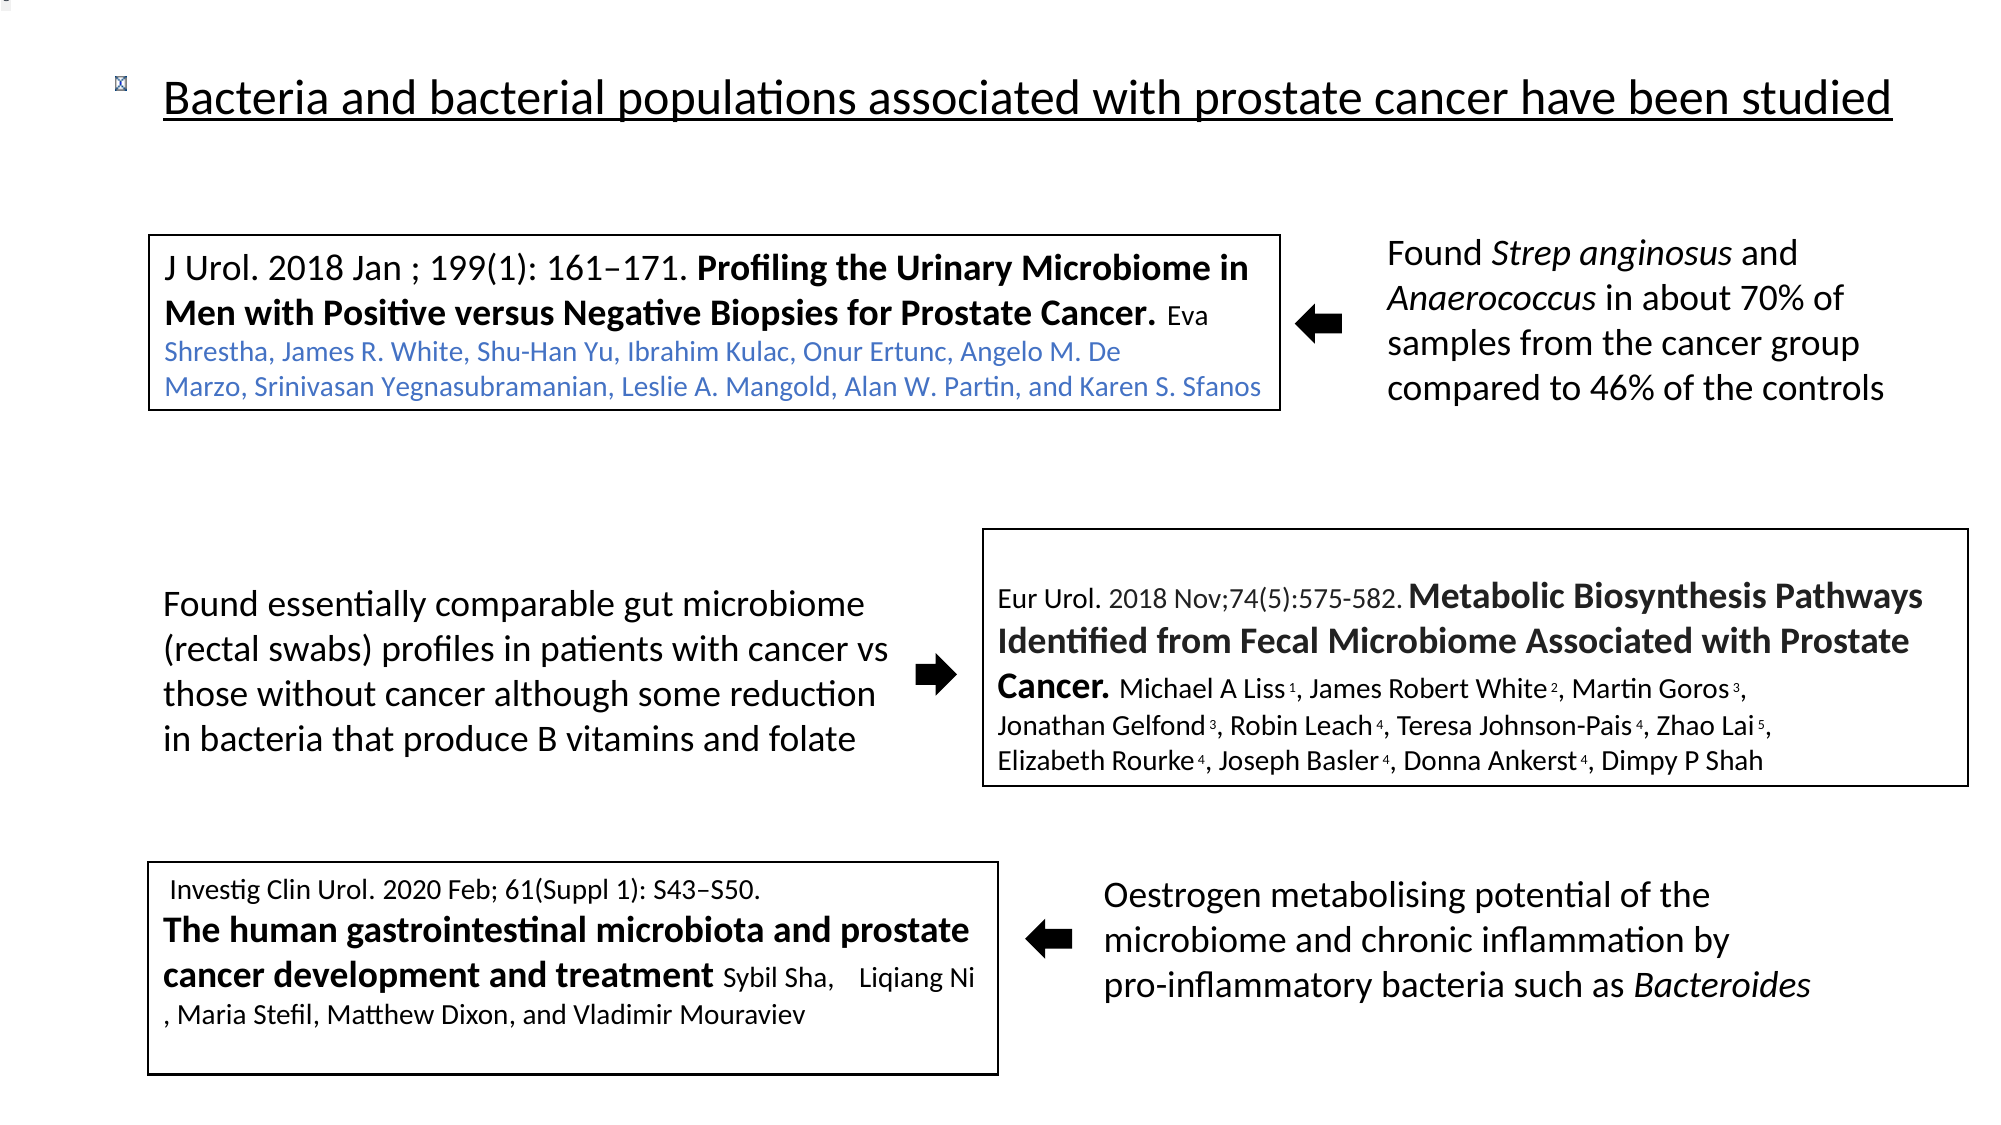

3
Bacteria and bacterial populations associated with prostate cancer have been studied
Found Strep anginosus and Anaerococcus in about 70% of samples from the cancer group compared to 46% of the controls
J Urol. 2018 Jan ; 199(1): 161–171. Profiling the Urinary Microbiome in Men with Positive versus Negative Biopsies for Prostate Cancer. Eva Shrestha, James R. White, Shu-Han Yu, Ibrahim Kulac, Onur Ertunc, Angelo M. De Marzo, Srinivasan Yegnasubramanian, Leslie A. Mangold, Alan W. Partin, and Karen S. Sfanos
Eur Urol. 2018 Nov;74(5):575-582. Metabolic Biosynthesis Pathways Identified from Fecal Microbiome Associated with Prostate Cancer. Michael A Liss 1, James Robert White 2, Martin Goros 3, Jonathan Gelfond 3, Robin Leach 4, Teresa Johnson-Pais 4, Zhao Lai 5, Elizabeth Rourke 4, Joseph Basler 4, Donna Ankerst 4, Dimpy P Shah
Found essentially comparable gut microbiome (rectal swabs) profiles in patients with cancer vs those without cancer although some reduction in bacteria that produce B vitamins and folate
 Investig Clin Urol. 2020 Feb; 61(Suppl 1): S43–S50.
The human gastrointestinal microbiota and prostate cancer development and treatment Sybil Sha,    Liqiang Ni, Maria Stefil, Matthew Dixon, and Vladimir Mouraviev
Oestrogen metabolising potential of the microbiome and chronic inflammation by
pro-inflammatory bacteria such as Bacteroides